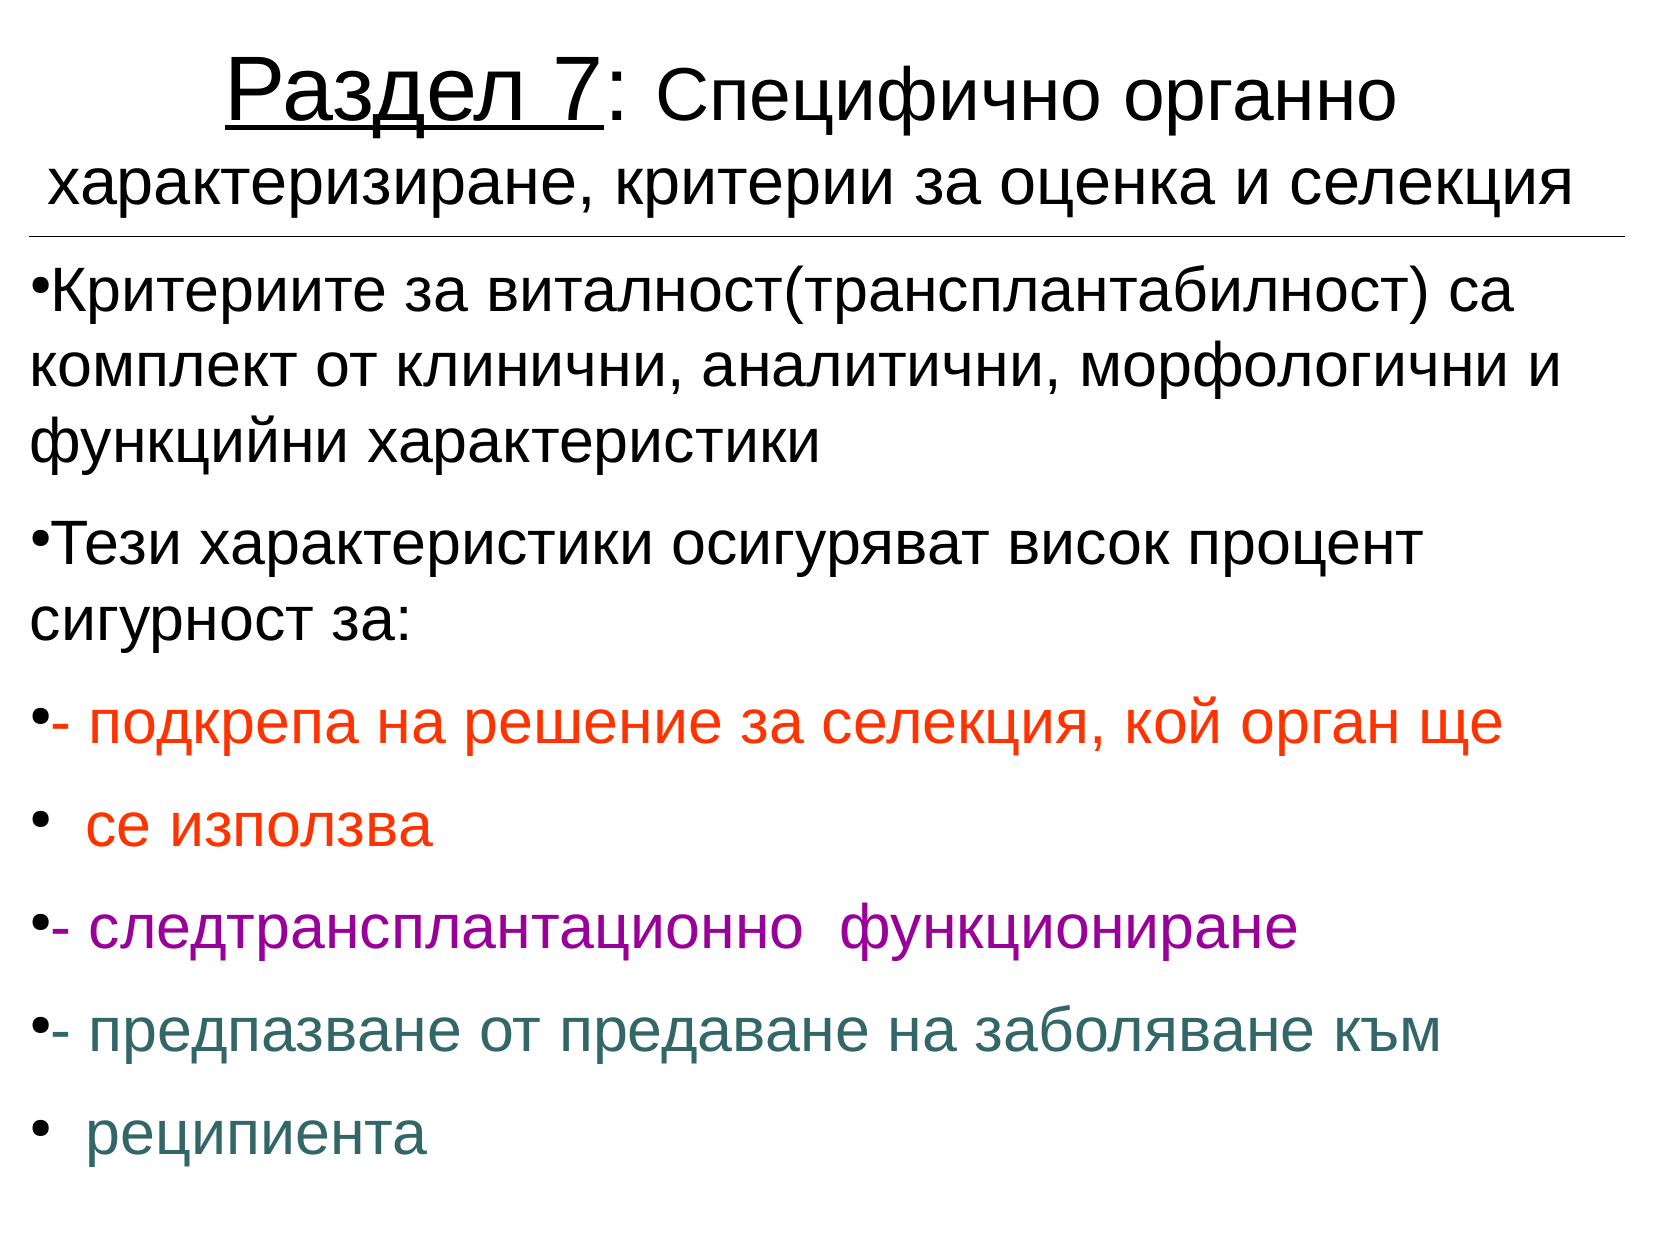

# Раздел 7: Специфично органно характеризиране, критерии за оценка и селекция
Критериите за виталност(трансплантабилност) са комплект от клинични, аналитични, морфологични и функцийни характеристики
Тези характеристики осигуряват висок процент сигурност за:
- подкрепа на решение за селекция, кой орган ще
 се използва
- следтрансплантационно функциониране
- предпазване от предаване на заболяване към
 реципиента